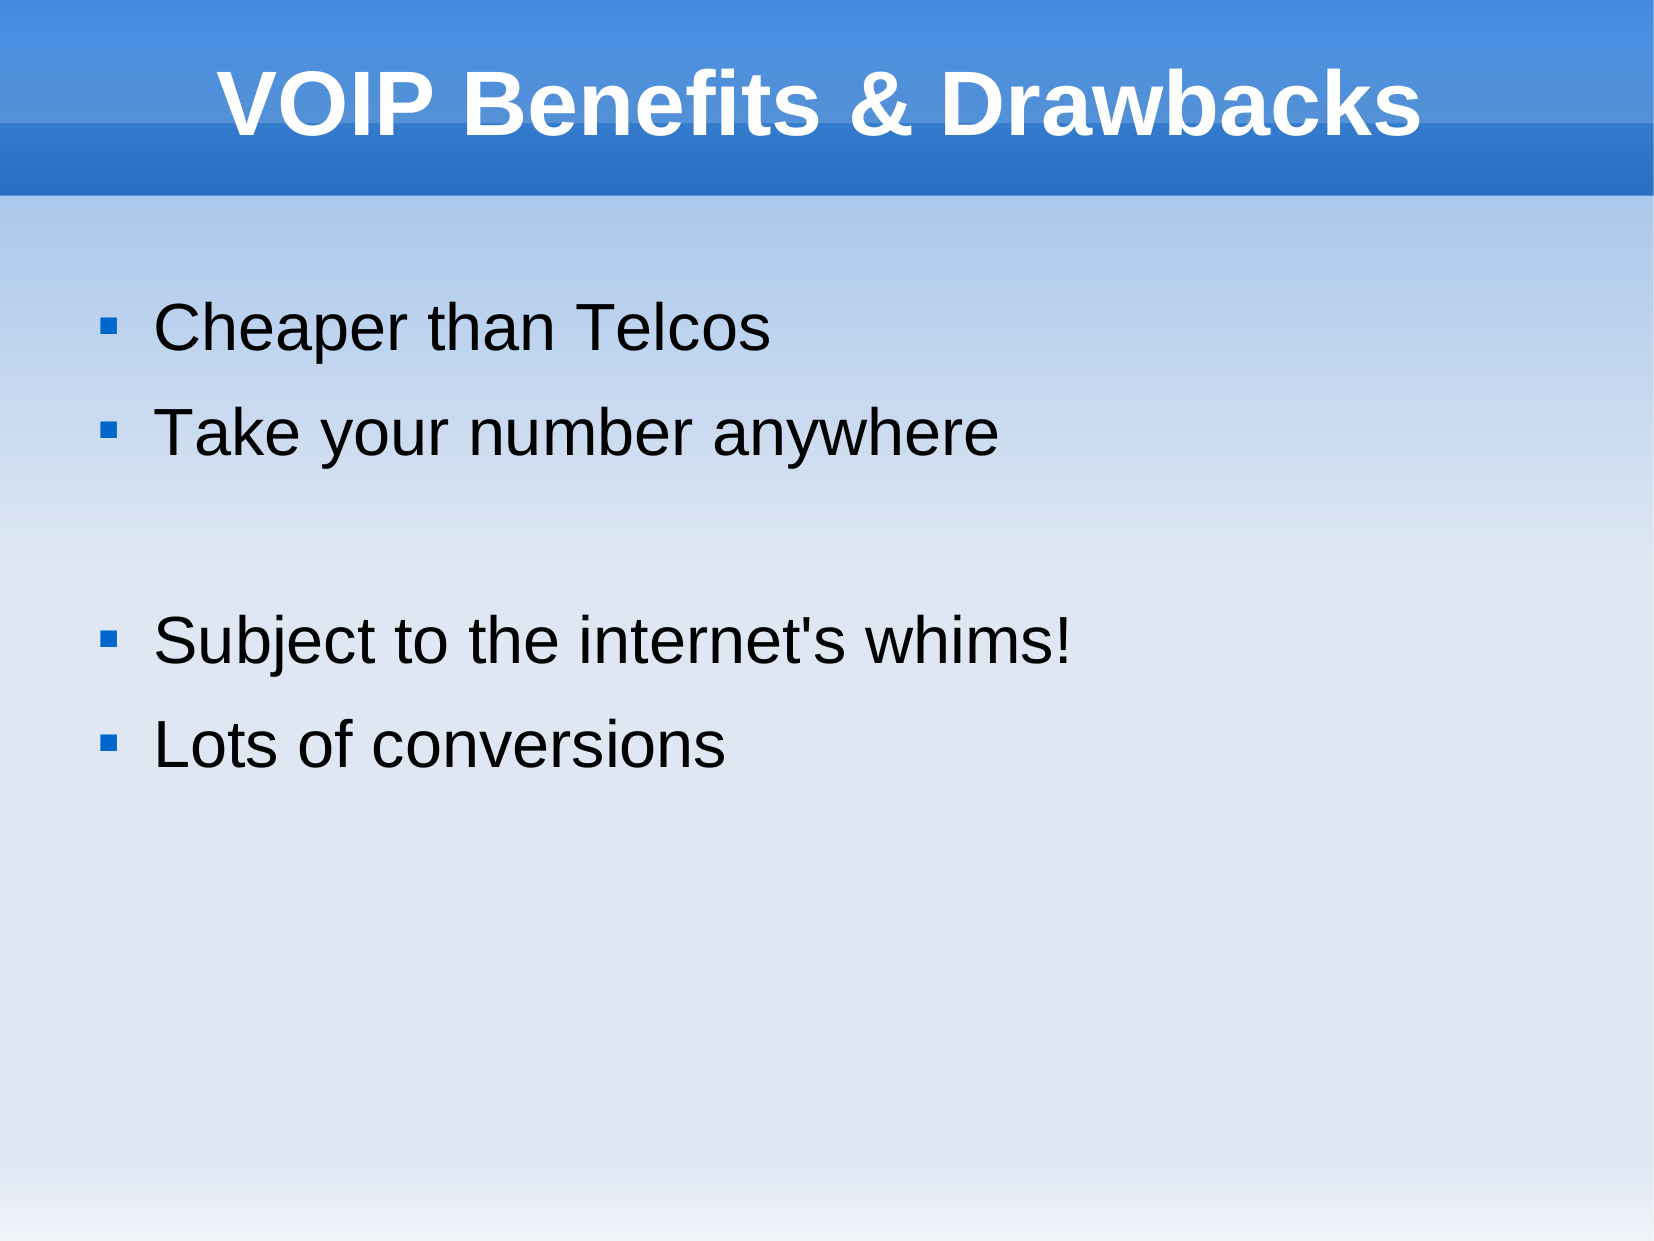

# VOIP Benefits & Drawbacks
Cheaper than Telcos
Take your number anywhere
Subject to the internet's whims!
Lots of conversions